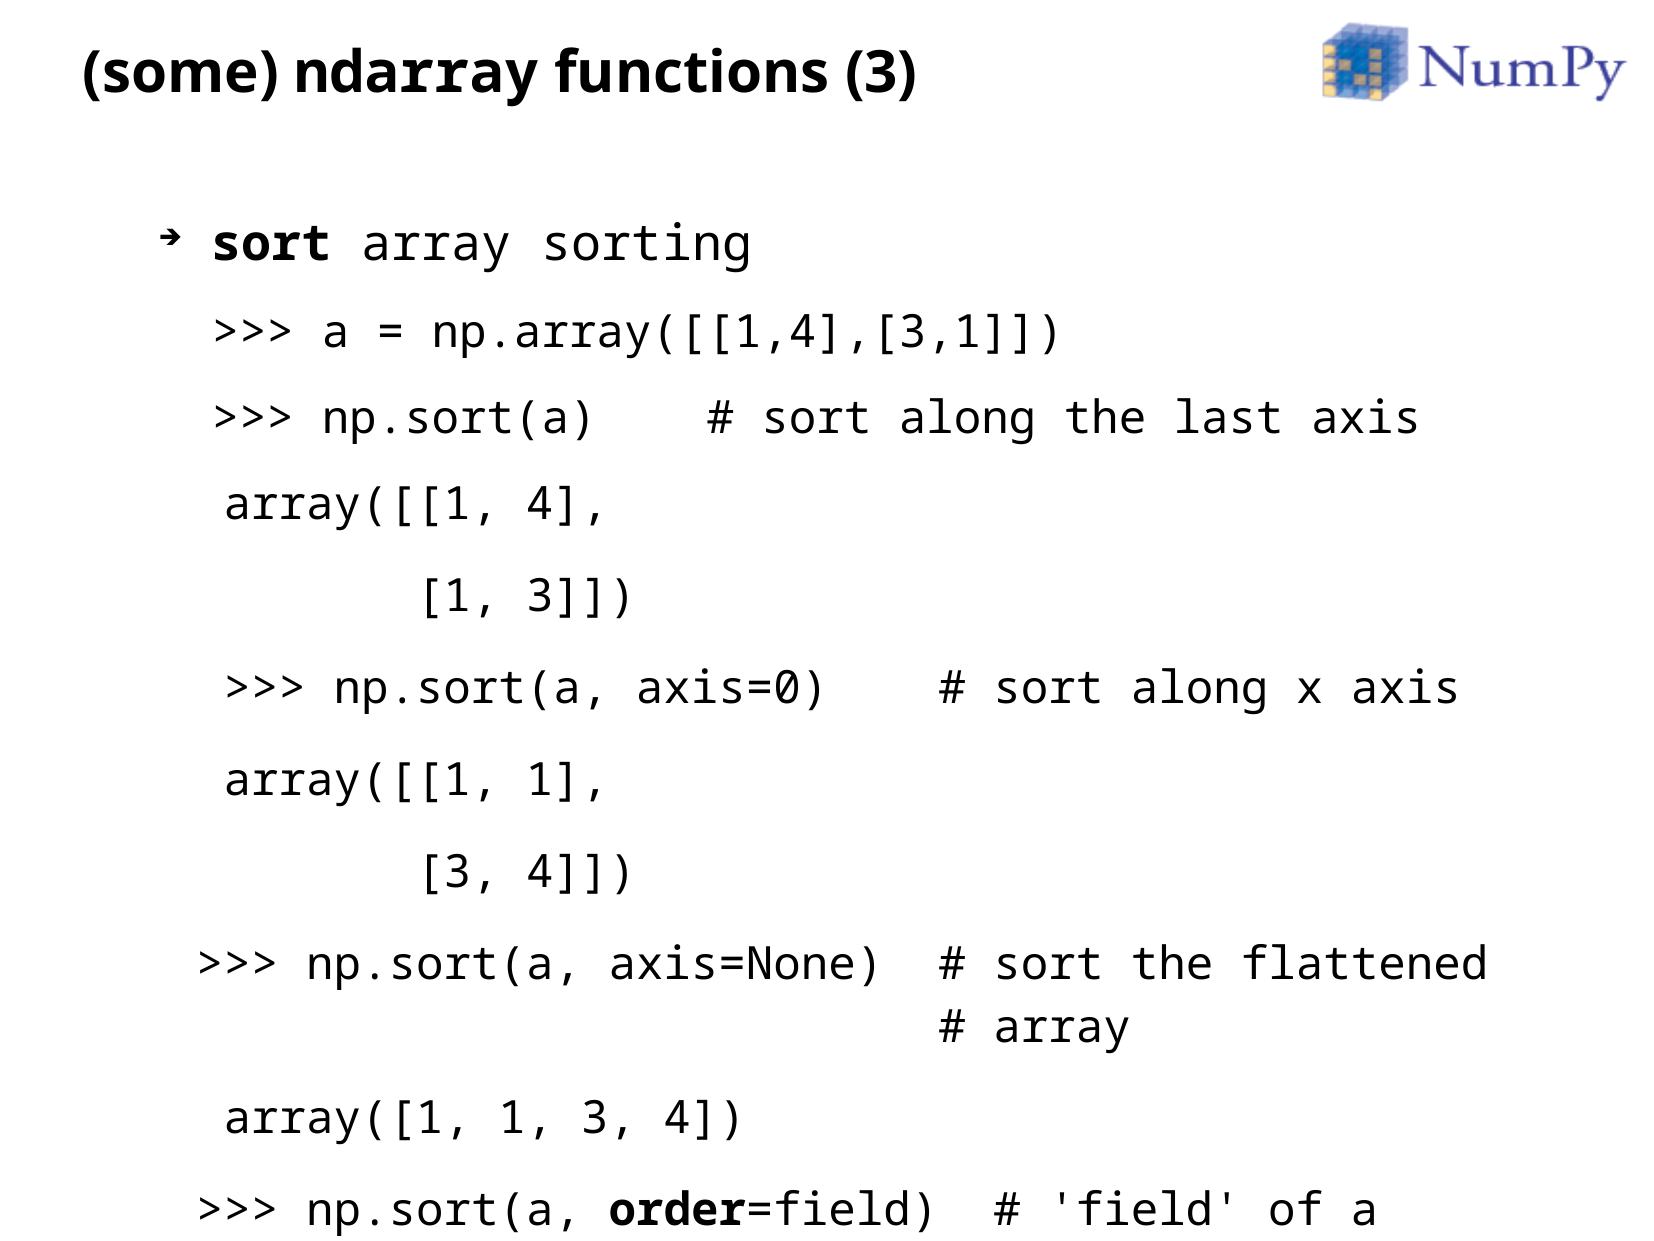

# (some) ndarray functions (3)
sort array sorting
>>> a = np.array([[1,4],[3,1]])
>>> np.sort(a) # sort along the last axis
 array([[1, 4],
 [1, 3]])
 >>> np.sort(a, axis=0) # sort along x axis
 array([[1, 1],
 [3, 4]])
 >>> np.sort(a, axis=None) # sort the flattened # array
 array([1, 1, 3, 4])
 >>> np.sort(a, order=field) # 'field' of a # structured array